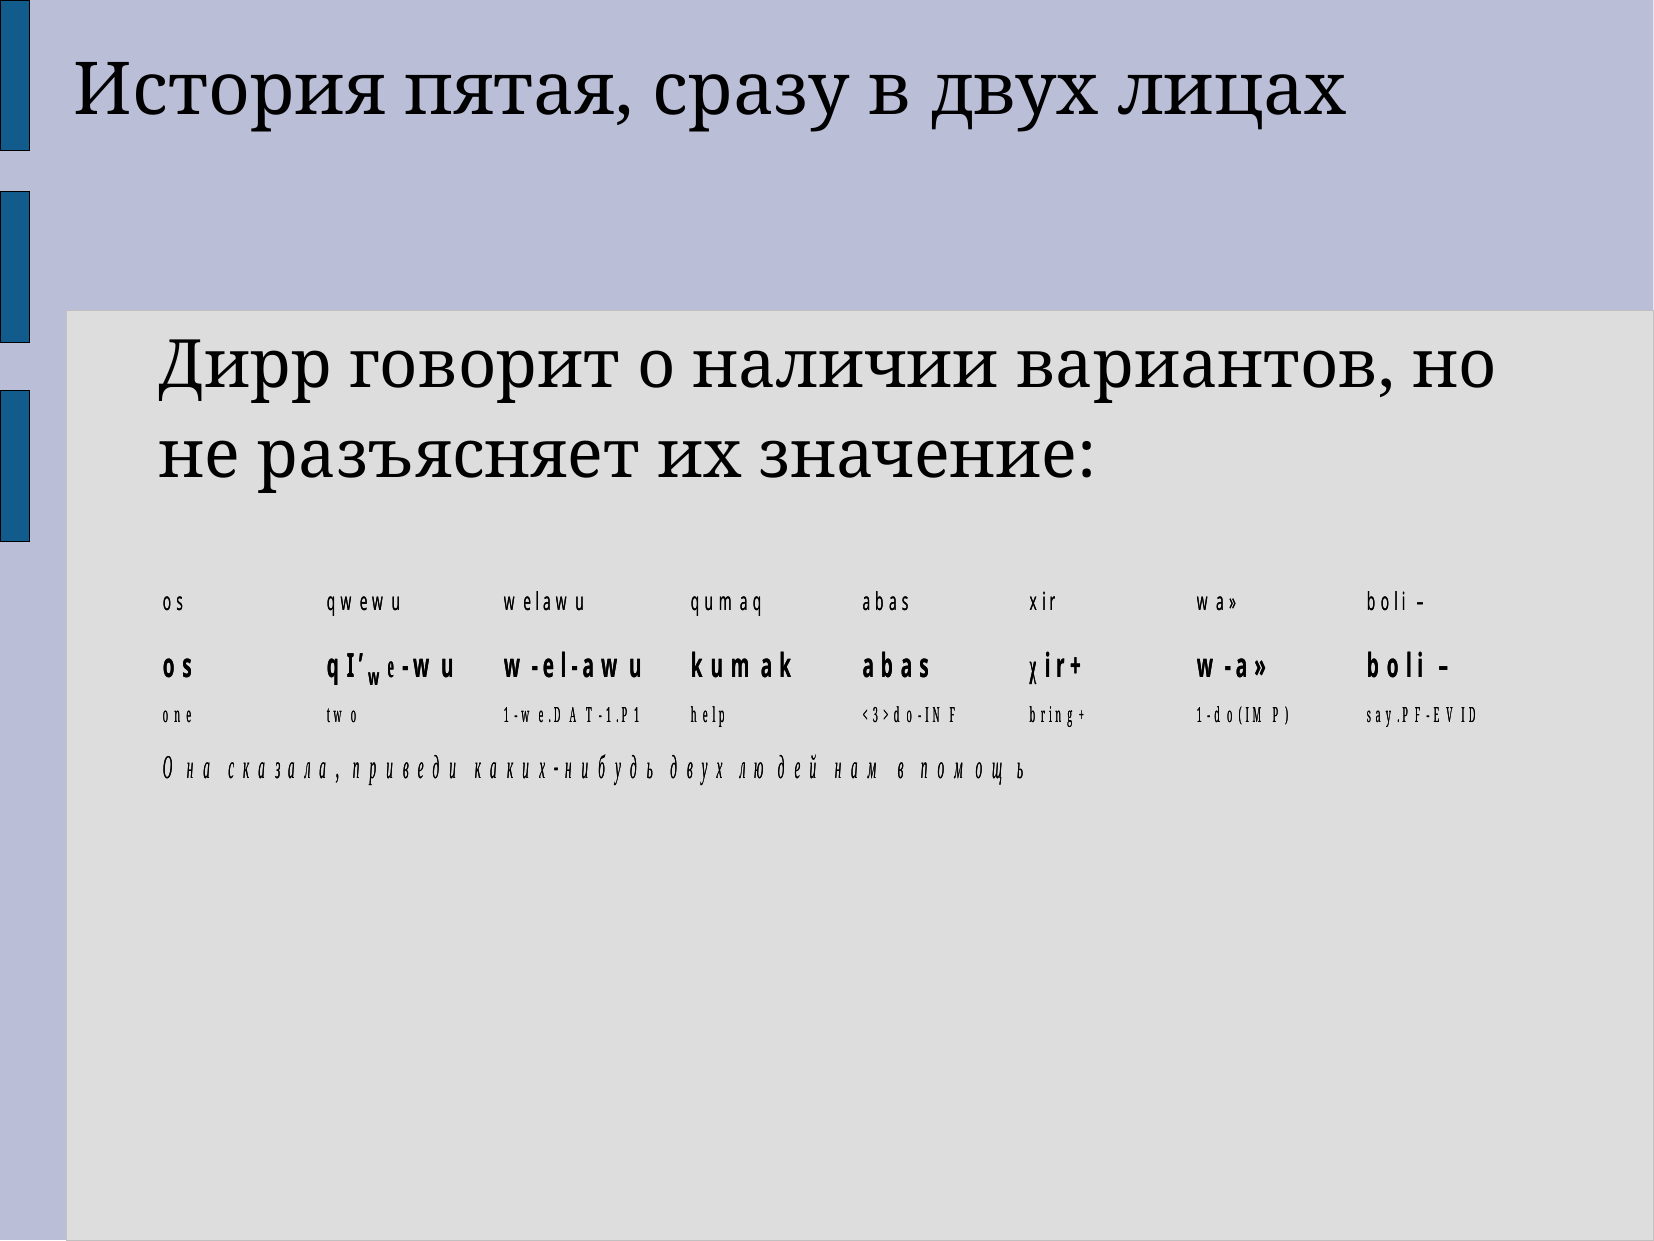

История пятая, сразу в двух лицах
Дирр говорит о наличии вариантов, но не разъясняет их значение: